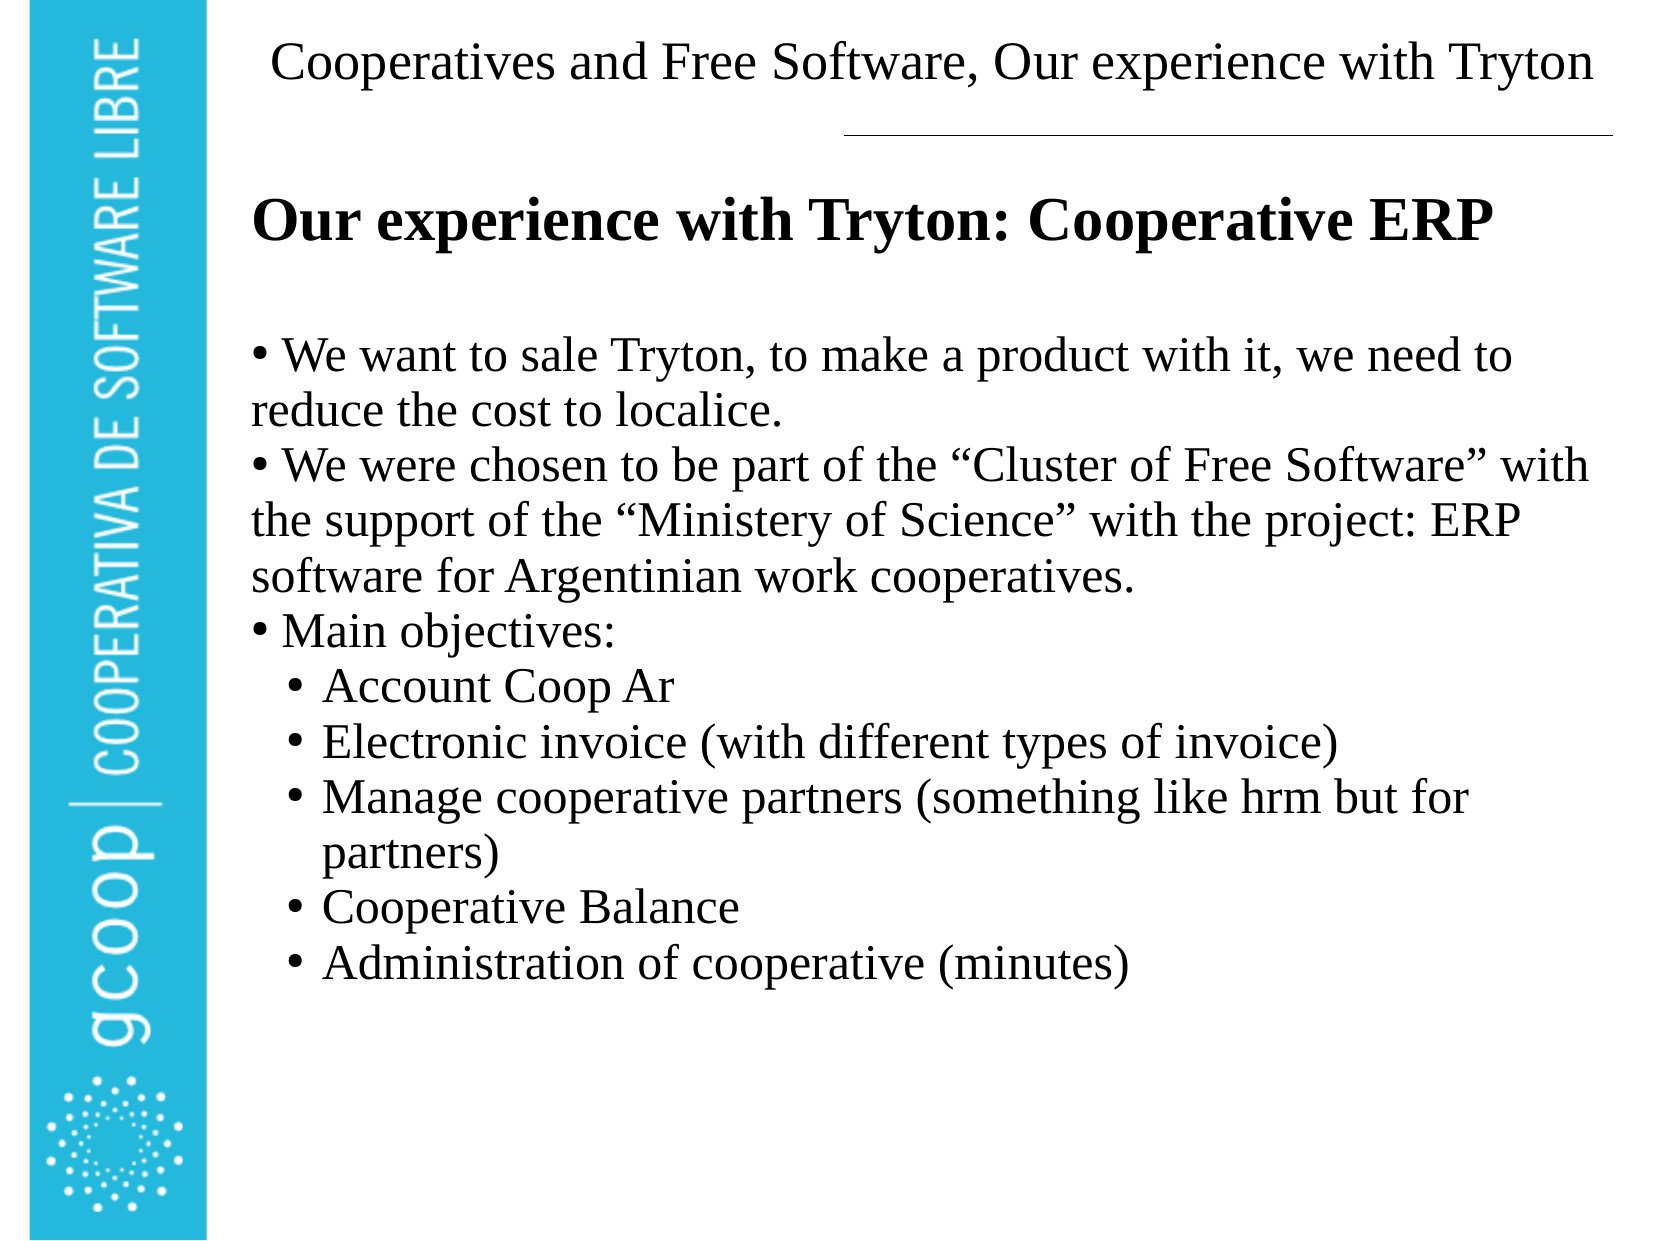

Cooperatives and Free Software, Our experience with Tryton
Our experience with Tryton: Cooperative ERP
 We want to sale Tryton, to make a product with it, we need to reduce the cost to localice.
 We were chosen to be part of the “Cluster of Free Software” with the support of the “Ministery of Science” with the project: ERP software for Argentinian work cooperatives.
 Main objectives:
Account Coop Ar
Electronic invoice (with different types of invoice)
Manage cooperative partners (something like hrm but for partners)
Cooperative Balance
Administration of cooperative (minutes)